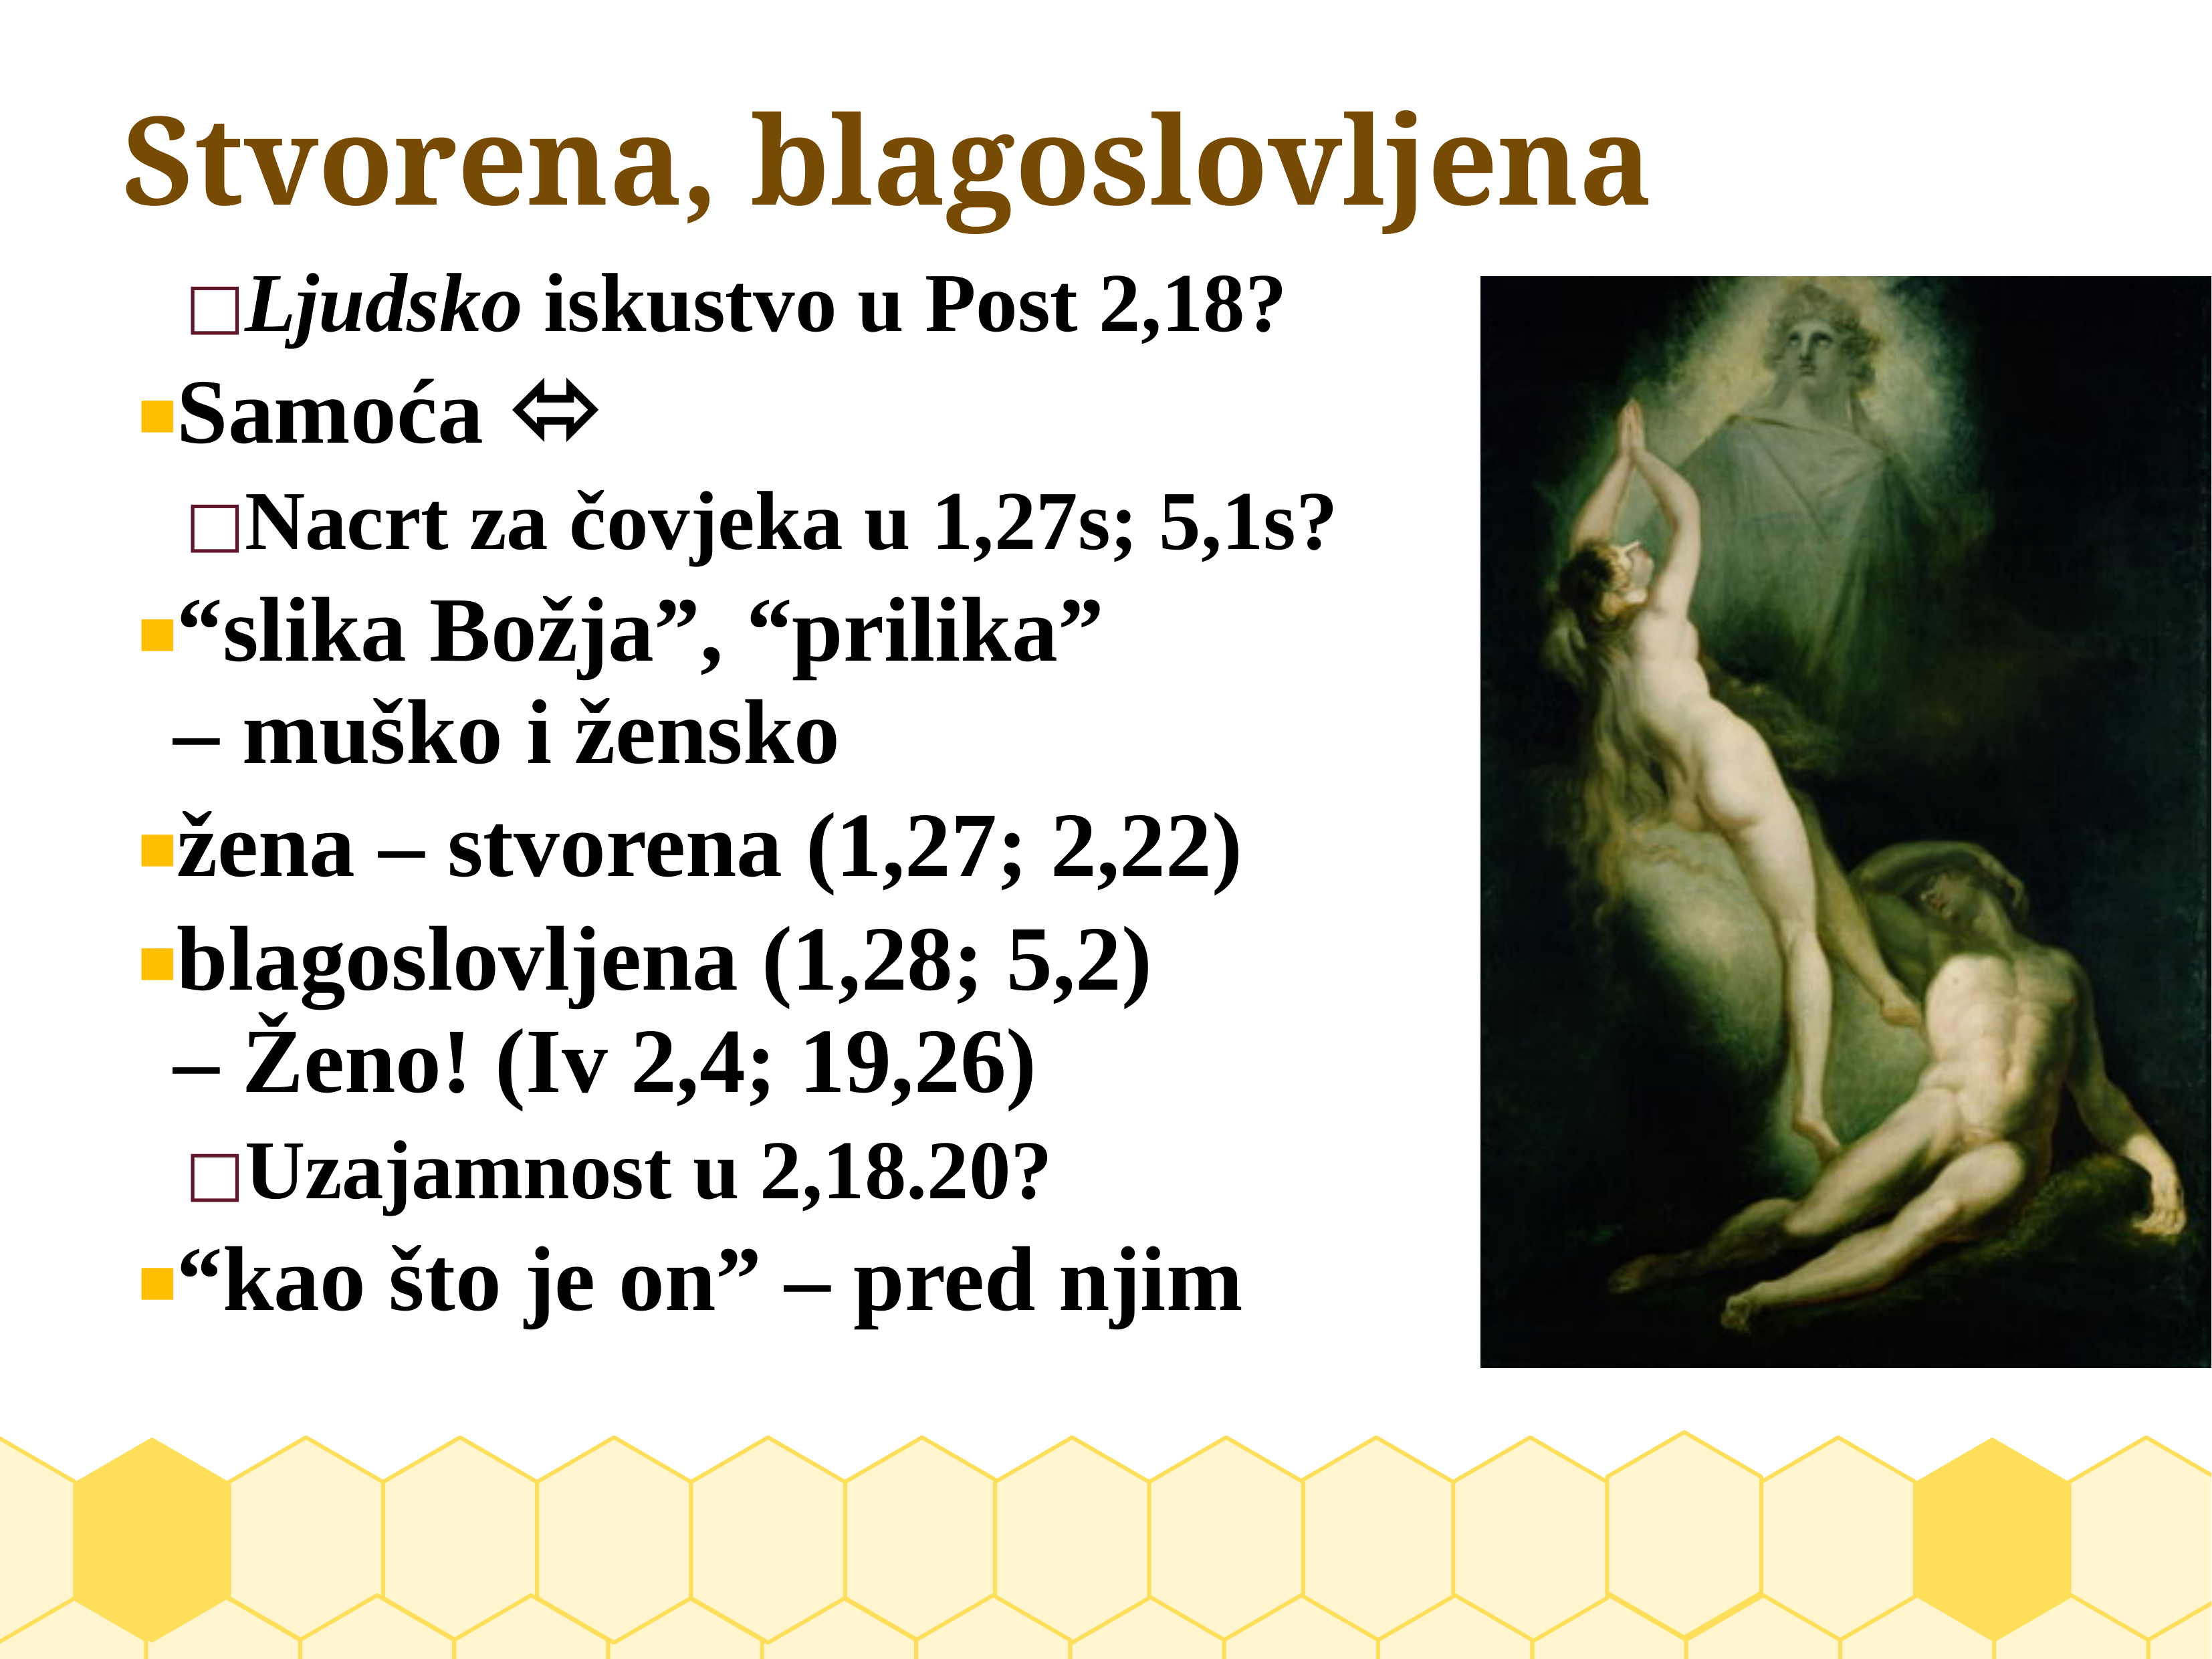

# Stvorena, blagoslovljena
Ljudsko iskustvo u Post 2,18?
Samoća 
Nacrt za čovjeka u 1,27s; 5,1s?
“slika Božja”, “prilika”
– muško i žensko
žena – stvorena (1,27; 2,22)
blagoslovljena (1,28; 5,2)
– Ženo! (Iv 2,4; 19,26)
Uzajamnost u 2,18.20?
“kao što je on” – pred njim